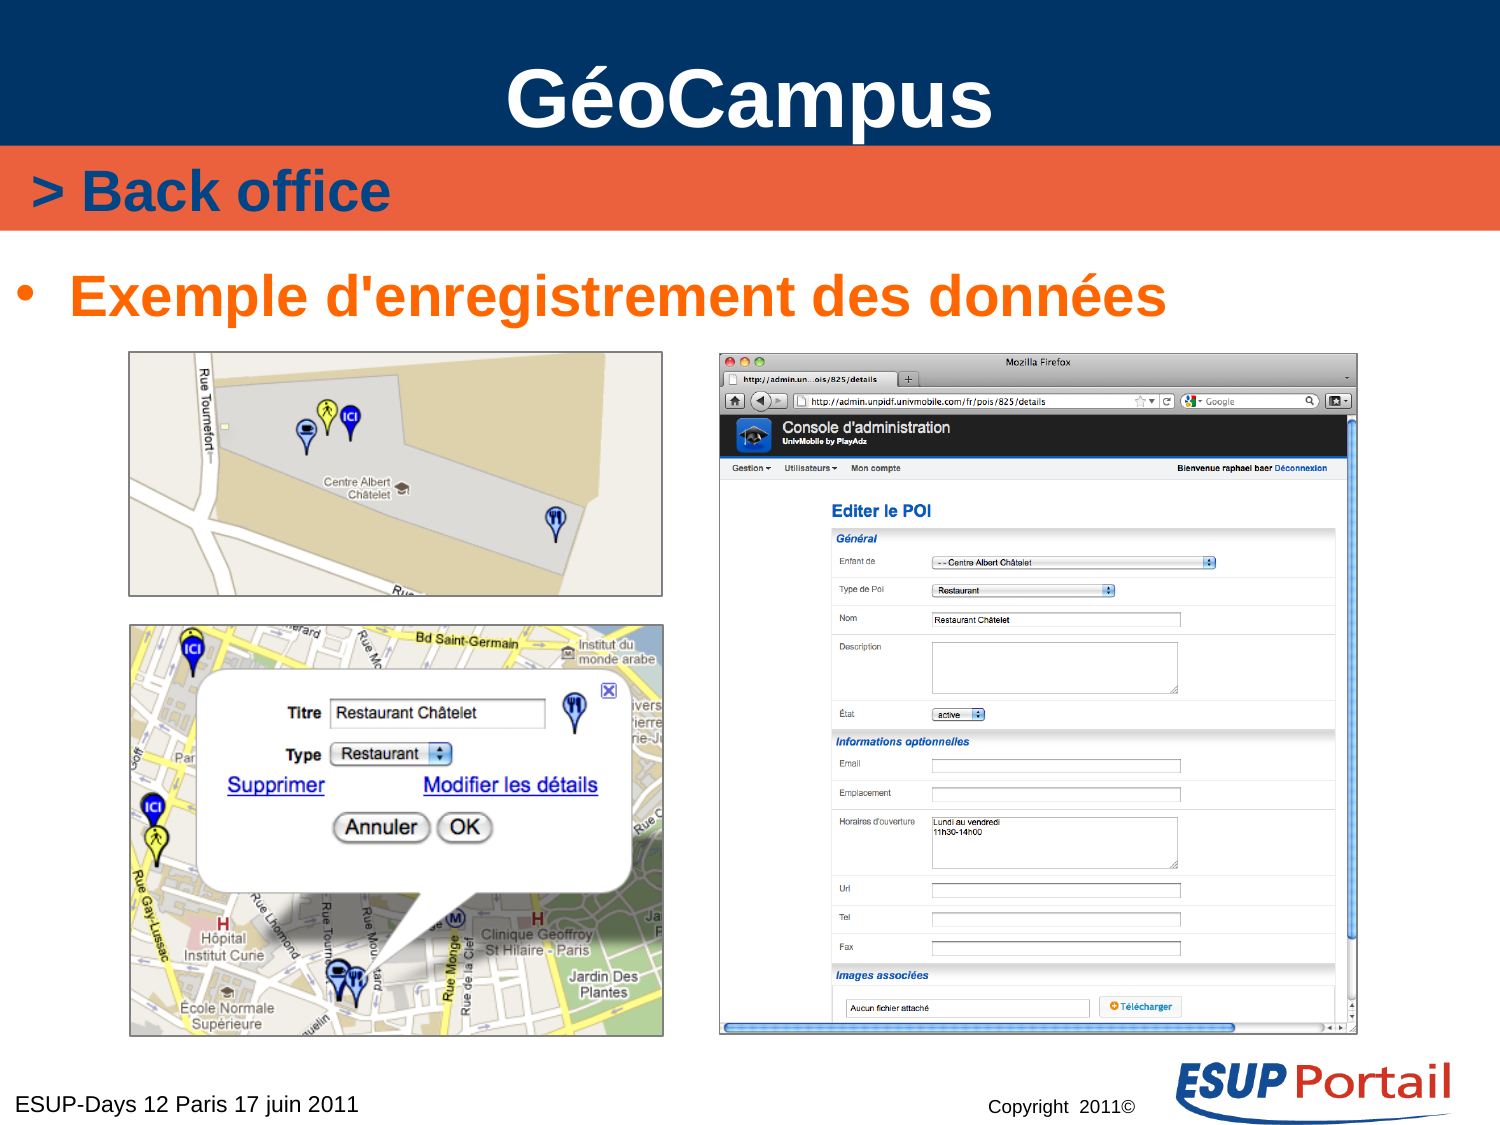

GéoCampus
 > Back office
Exemple d'enregistrement des données
ESUP-Days 12 Paris 17 juin 2011